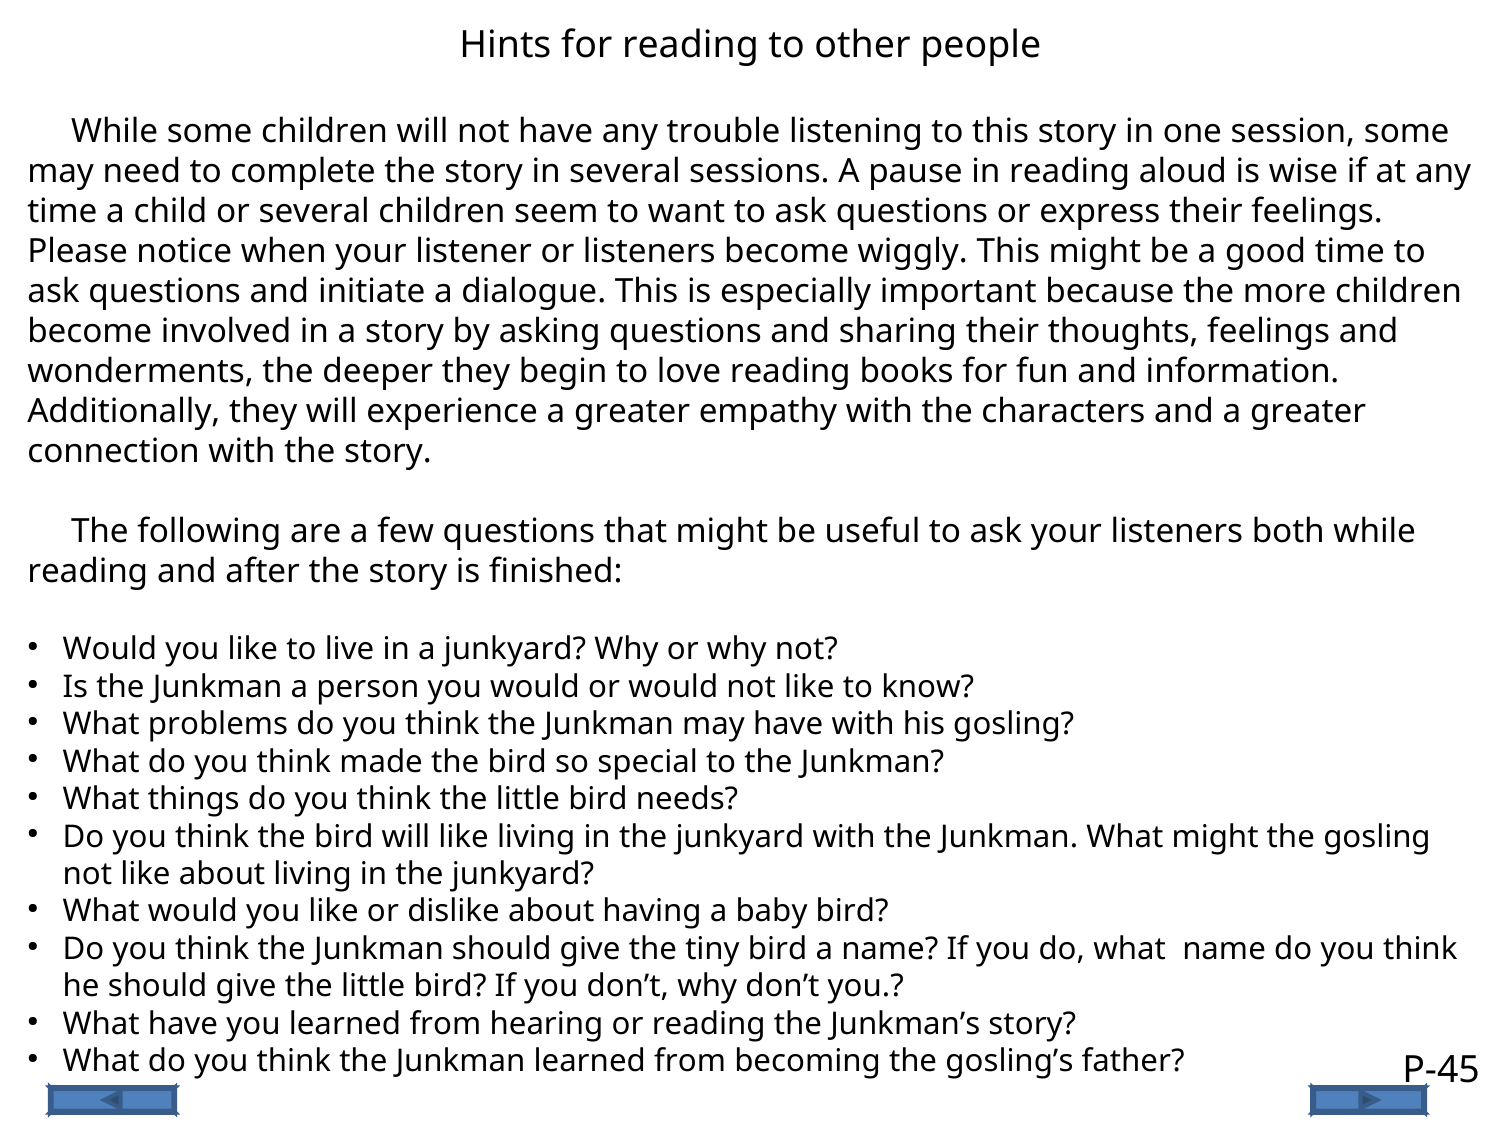

Hints for reading to other people
 While some children will not have any trouble listening to this story in one session, some may need to complete the story in several sessions. A pause in reading aloud is wise if at any time a child or several children seem to want to ask questions or express their feelings. Please notice when your listener or listeners become wiggly. This might be a good time to ask questions and initiate a dialogue. This is especially important because the more children become involved in a story by asking questions and sharing their thoughts, feelings and wonderments, the deeper they begin to love reading books for fun and information. Additionally, they will experience a greater empathy with the characters and a greater connection with the story.
 The following are a few questions that might be useful to ask your listeners both while reading and after the story is finished:
Would you like to live in a junkyard? Why or why not?
Is the Junkman a person you would or would not like to know?
What problems do you think the Junkman may have with his gosling?
What do you think made the bird so special to the Junkman?
What things do you think the little bird needs?
Do you think the bird will like living in the junkyard with the Junkman. What might the gosling not like about living in the junkyard?
What would you like or dislike about having a baby bird?
Do you think the Junkman should give the tiny bird a name? If you do, what name do you think he should give the little bird? If you don’t, why don’t you.?
What have you learned from hearing or reading the Junkman’s story?
What do you think the Junkman learned from becoming the gosling’s father?
P-45